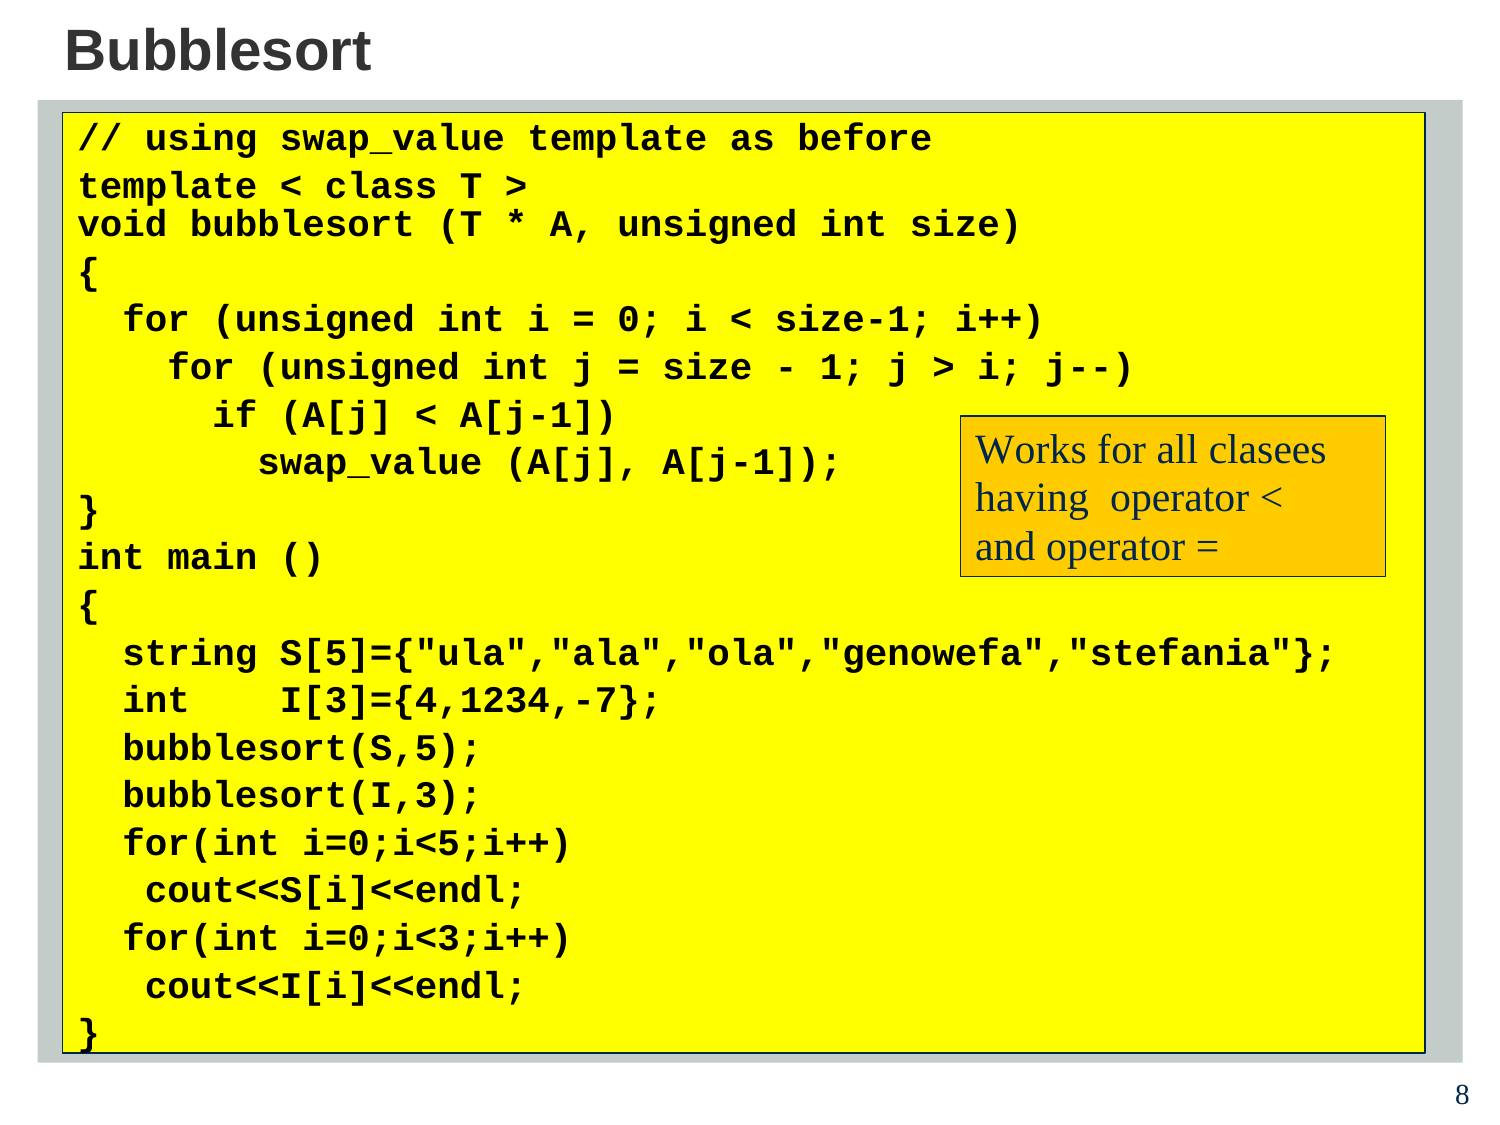

# Bubblesort
// using swap_value template as before
template < class T >
void bubblesort (T * A, unsigned int size)
{
 for (unsigned int i = 0; i < size-1; i++)
 for (unsigned int j = size - 1; j > i; j--)
 if (A[j] < A[j-1])
 swap_value (A[j], A[j-1]);
}
int main ()
{
 string S[5]={"ula","ala","ola","genowefa","stefania"};
 int I[3]={4,1234,-7};
 bubblesort(S,5);
 bubblesort(I,3);
 for(int i=0;i<5;i++)
 cout<<S[i]<<endl;
 for(int i=0;i<3;i++)
 cout<<I[i]<<endl;
}
Works for all clasees having operator <
and operator =